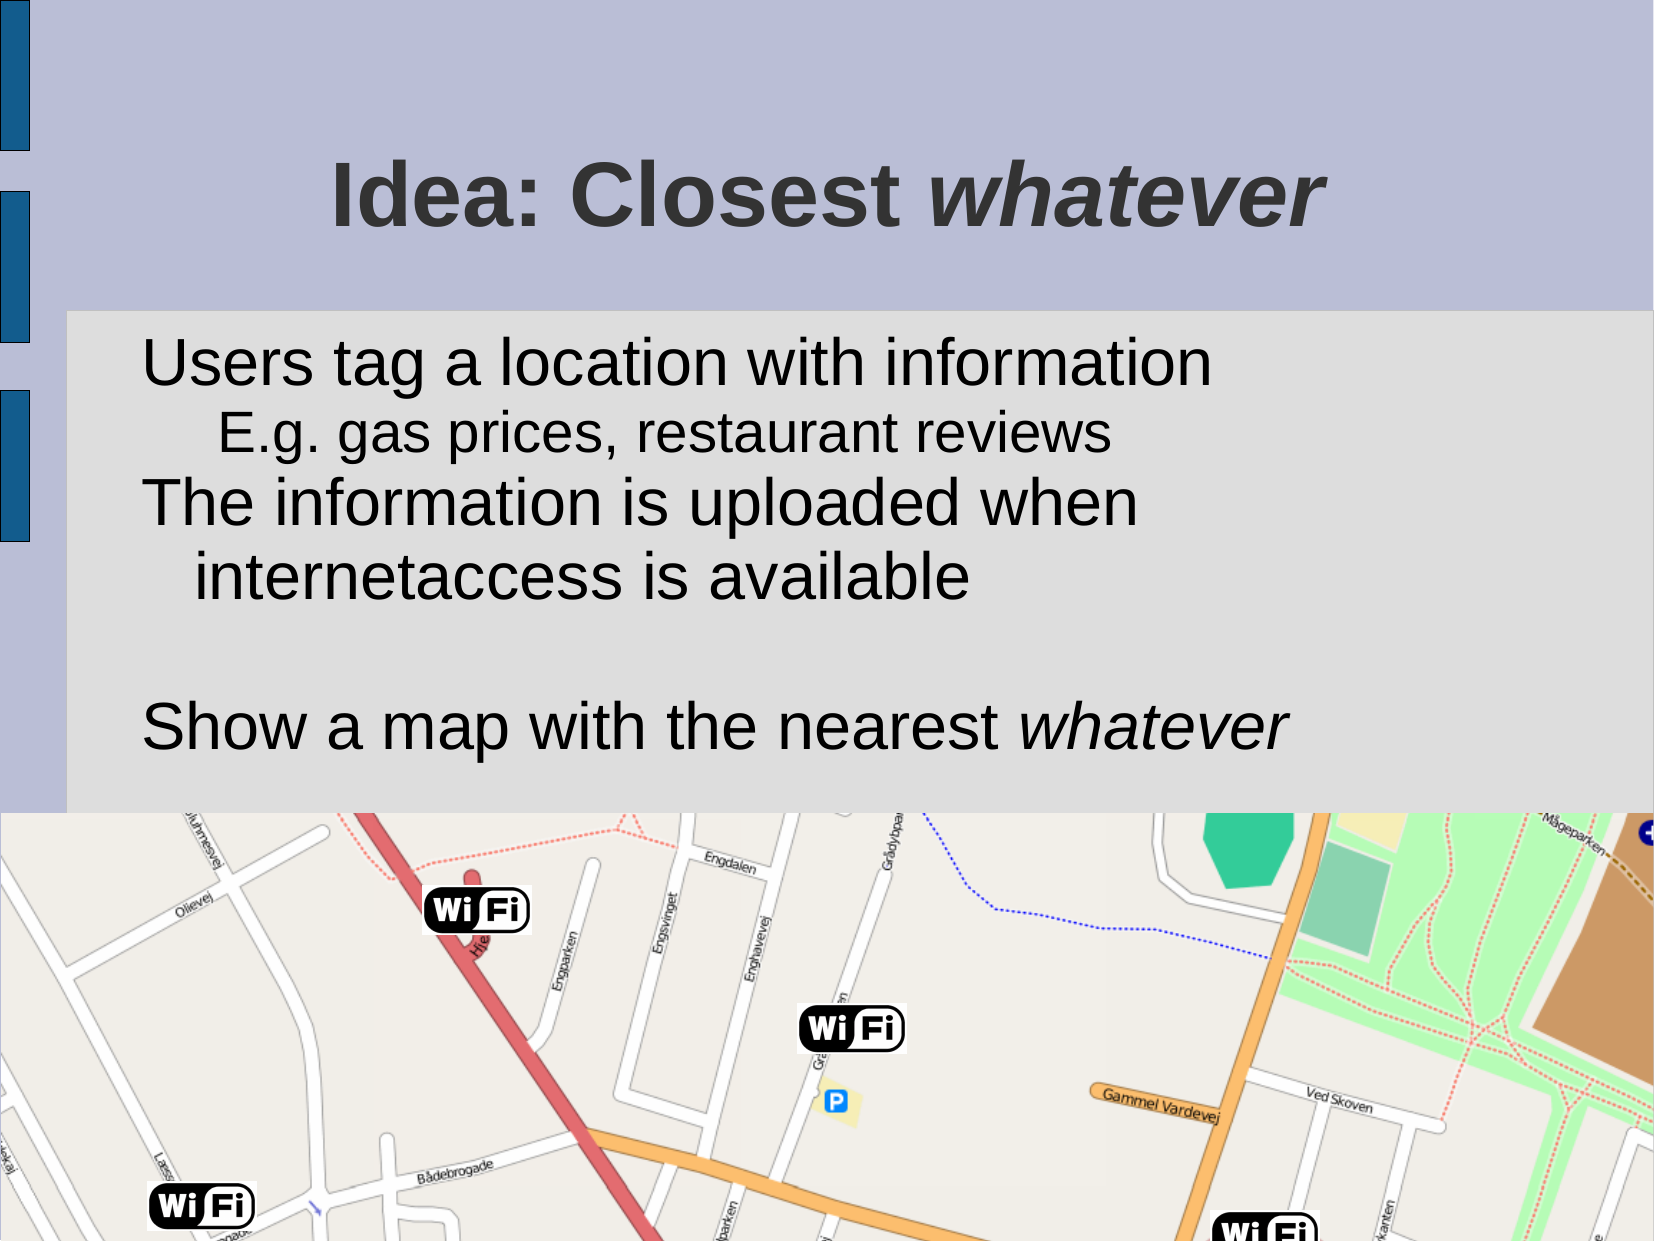

# Idea: Closest whatever
Users tag a location with information
E.g. gas prices, restaurant reviews
The information is uploaded when internetaccess is available
Show a map with the nearest whatever